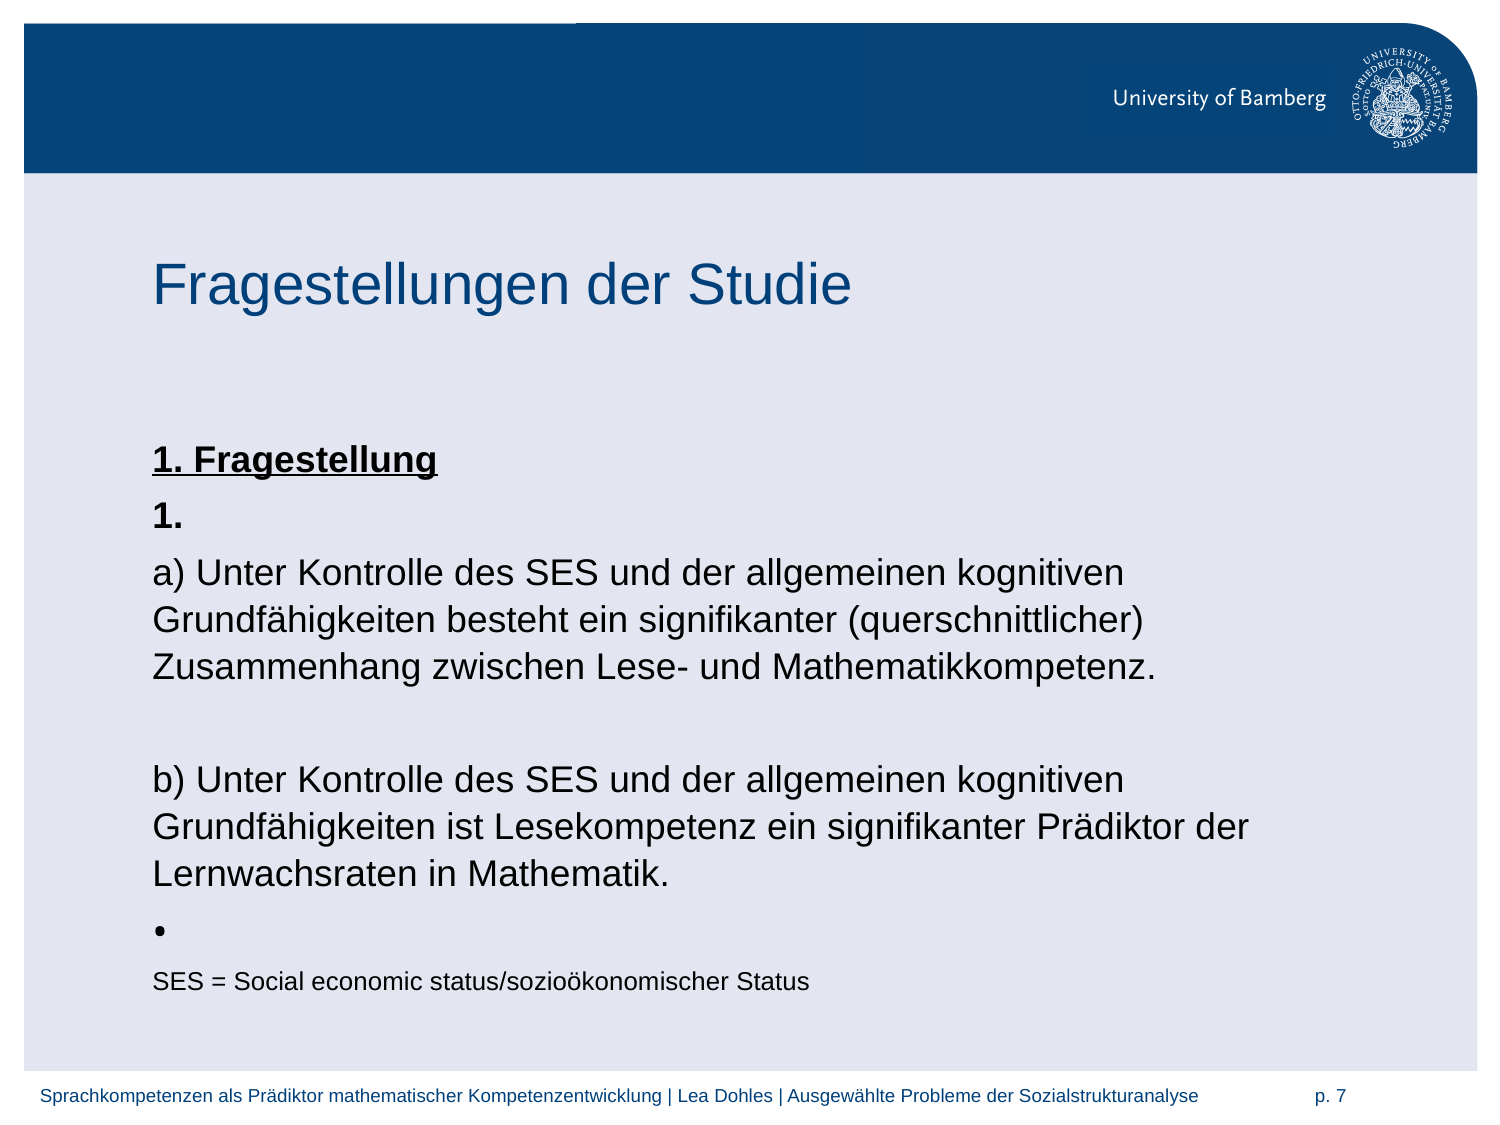

# Fragestellungen der Studie
1. Fragestellung
a) Unter Kontrolle des SES und der allgemeinen kognitiven Grundfähigkeiten besteht ein signifikanter (querschnittlicher) Zusammenhang zwischen Lese- und Mathematikkompetenz.
b) Unter Kontrolle des SES und der allgemeinen kognitiven Grundfähigkeiten ist Lesekompetenz ein signifikanter Prädiktor der Lernwachsraten in Mathematik.
SES = Social economic status/sozioökonomischer Status